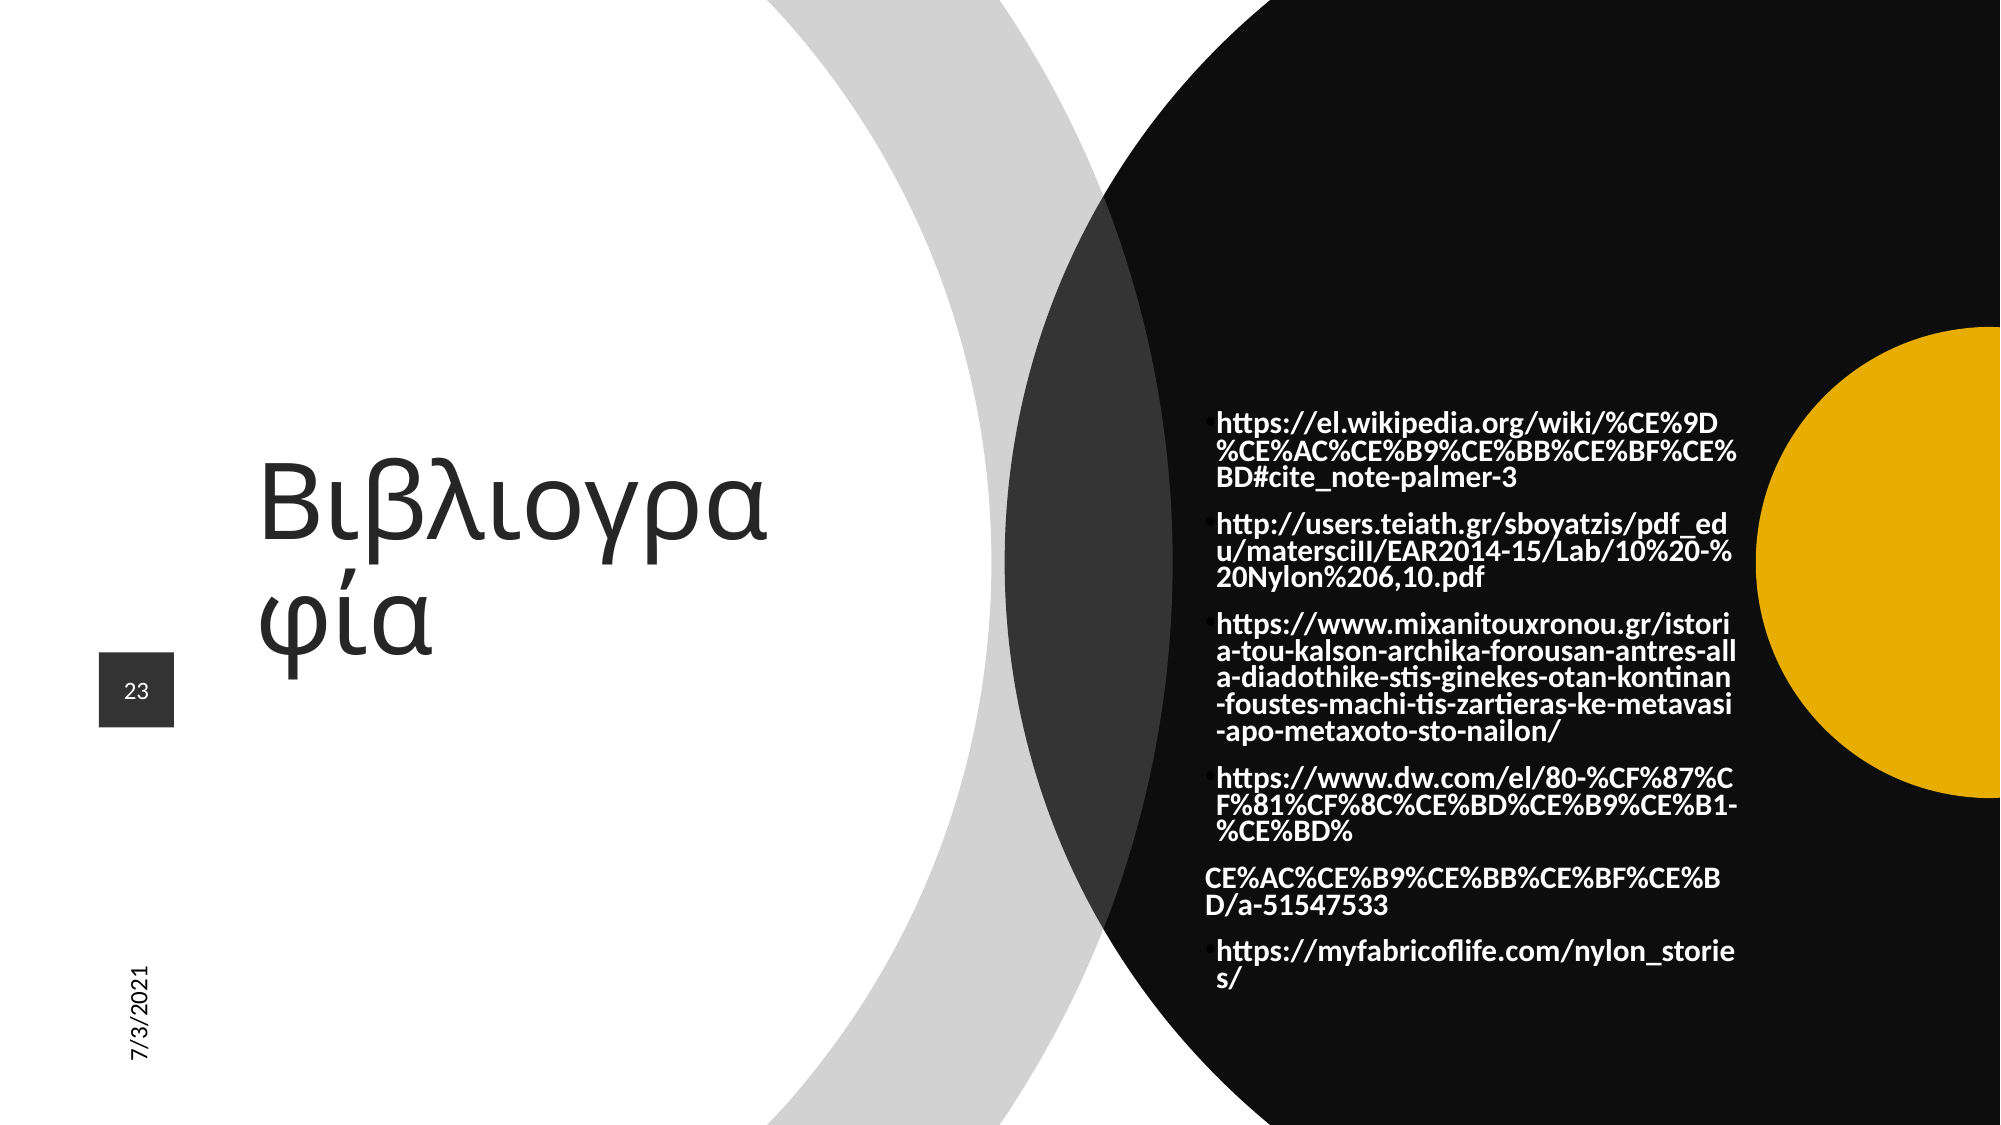

# Βιβλιογραφία
https://el.wikipedia.org/wiki/%CE%9D%CE%AC%CE%B9%CE%BB%CE%BF%CE%BD#cite_note-palmer-3
http://users.teiath.gr/sboyatzis/pdf_edu/matersciII/EAR2014-15/Lab/10%20-%20Nylon%206,10.pdf
https://www.mixanitouxronou.gr/istoria-tou-kalson-archika-forousan-antres-alla-diadothike-stis-ginekes-otan-kontinan-foustes-machi-tis-zartieras-ke-metavasi-apo-metaxoto-sto-nailon/
https://www.dw.com/el/80-%CF%87%CF%81%CF%8C%CE%BD%CE%B9%CE%B1-%CE%BD%
CE%AC%CE%B9%CE%BB%CE%BF%CE%BD/a-51547533
https://myfabricoflife.com/nylon_stories/
7/3/2021